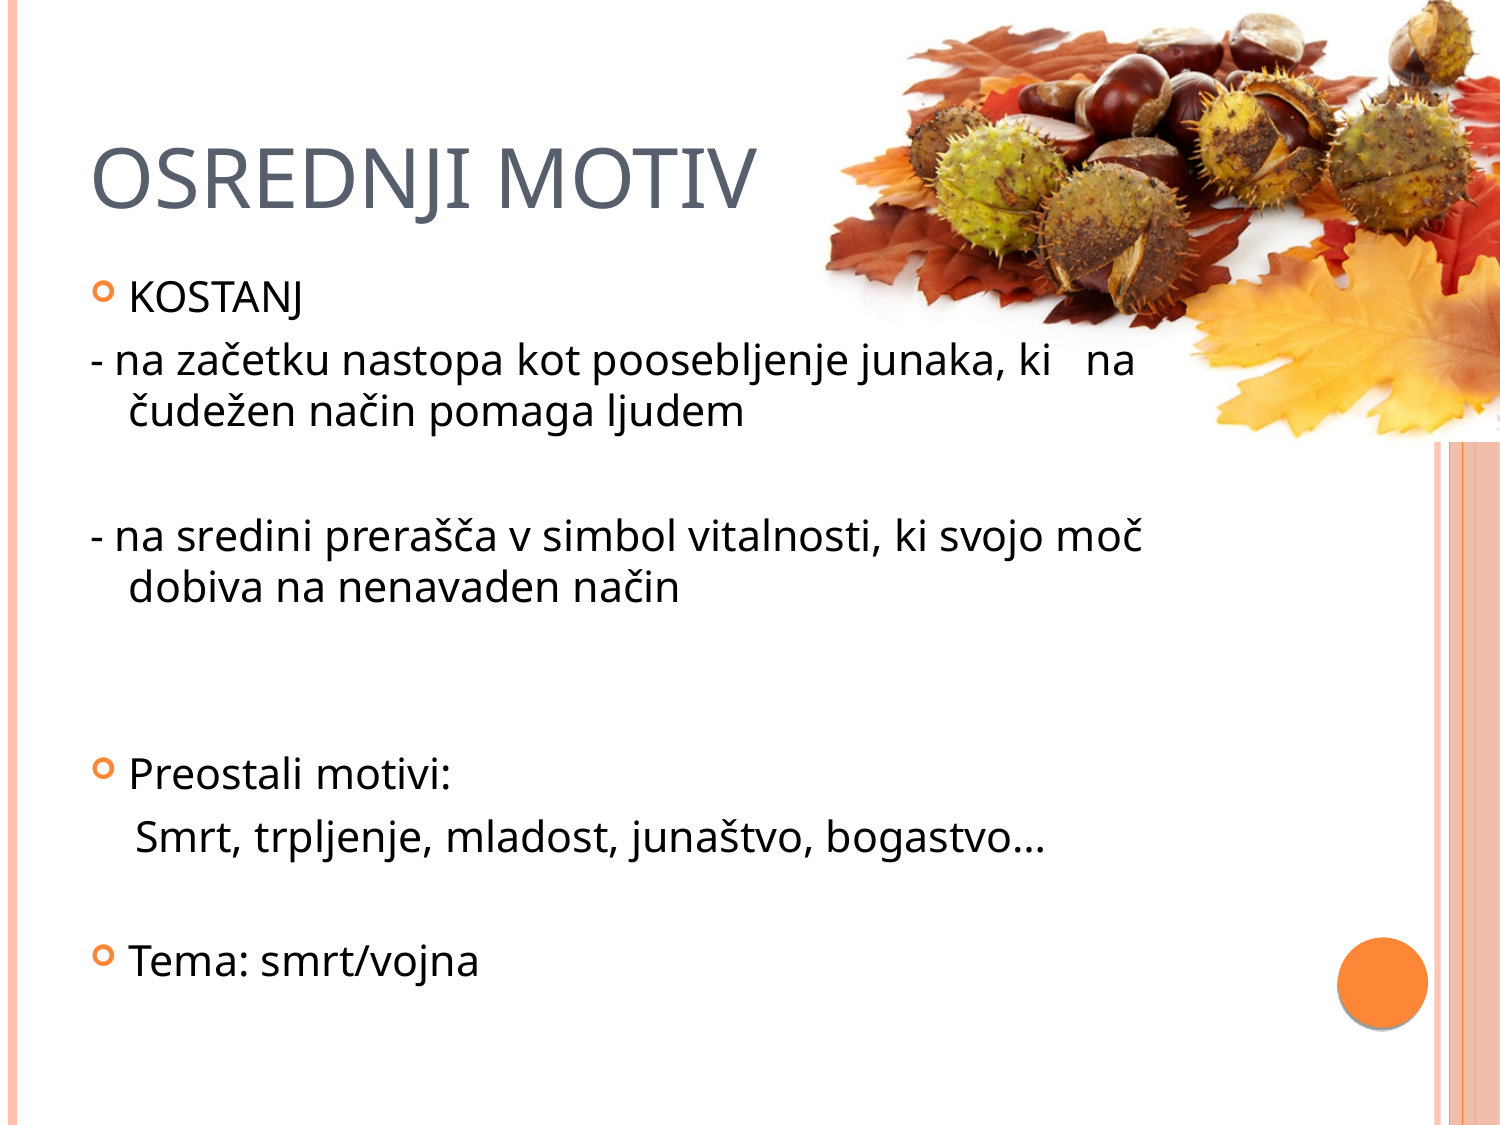

# Osrednji motiv
KOSTANJ
- na začetku nastopa kot poosebljenje junaka, ki na čudežen način pomaga ljudem
- na sredini prerašča v simbol vitalnosti, ki svojo moč dobiva na nenavaden način
Preostali motivi:
 Smrt, trpljenje, mladost, junaštvo, bogastvo…
Tema: smrt/vojna